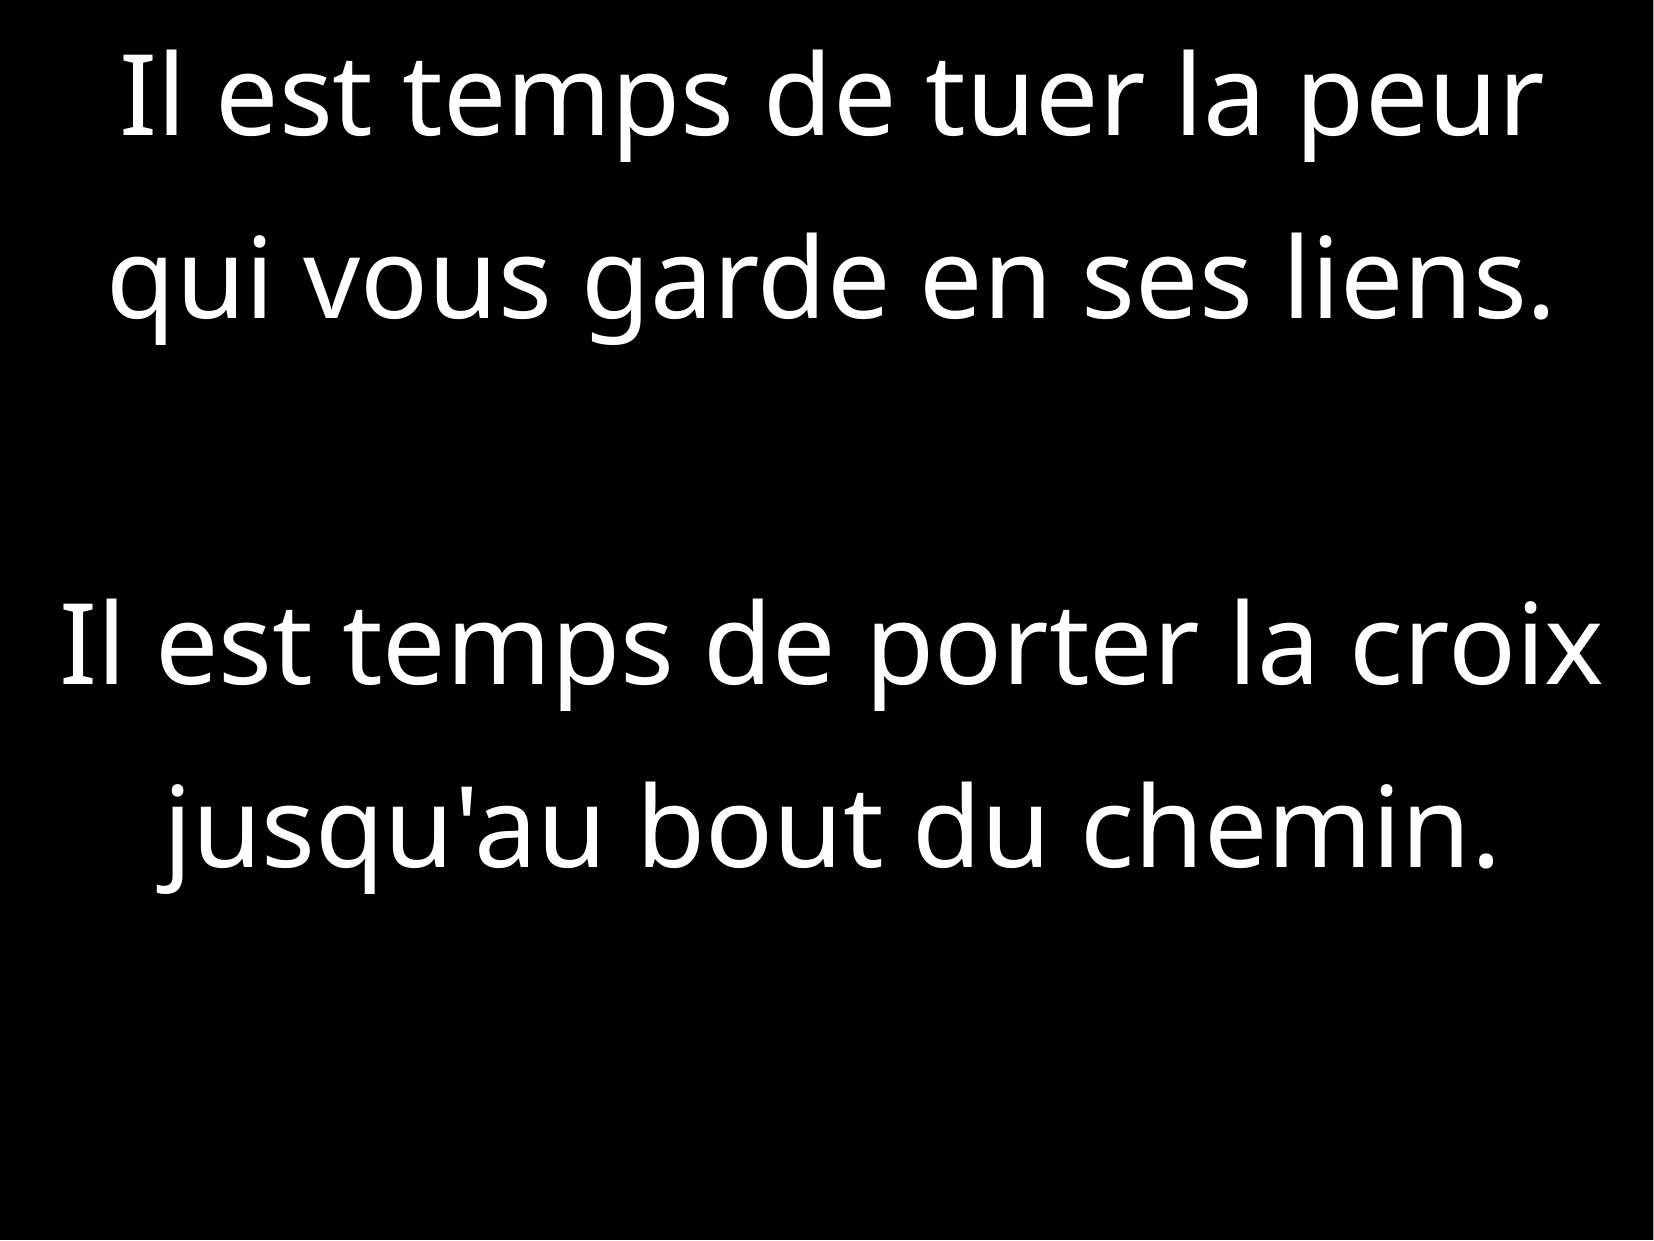

# Il est temps de tuer la peur
qui vous garde en ses liens.
Il est temps de porter la croix
jusqu'au bout du chemin.